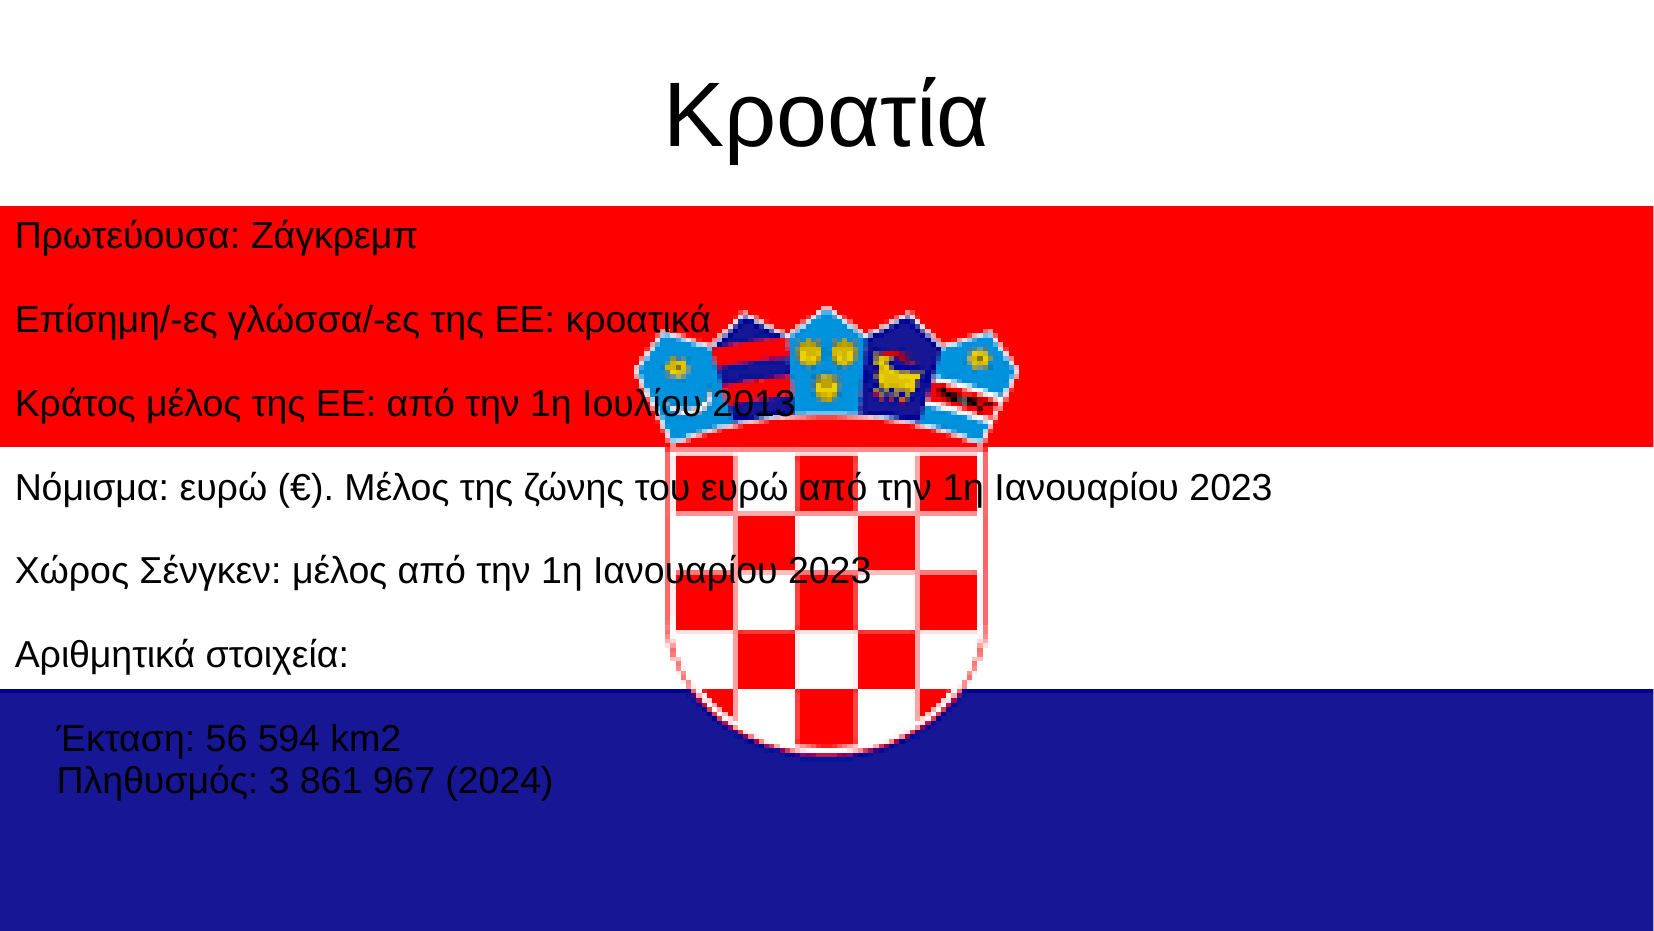

# Κροατία
Πρωτεύουσα: Ζάγκρεμπ
Επίσημη/-ες γλώσσα/-ες της ΕΕ: κροατικά
Κράτος μέλος της ΕΕ: από την 1η Ιουλίου 2013
Νόμισμα: ευρώ (€). Μέλος της ζώνης του ευρώ από την 1η Ιανουαρίου 2023
Χώρος Σένγκεν: μέλος από την 1η Ιανουαρίου 2023
Αριθμητικά στοιχεία:
 Έκταση: 56 594 km2
 Πληθυσμός: 3 861 967 (2024)